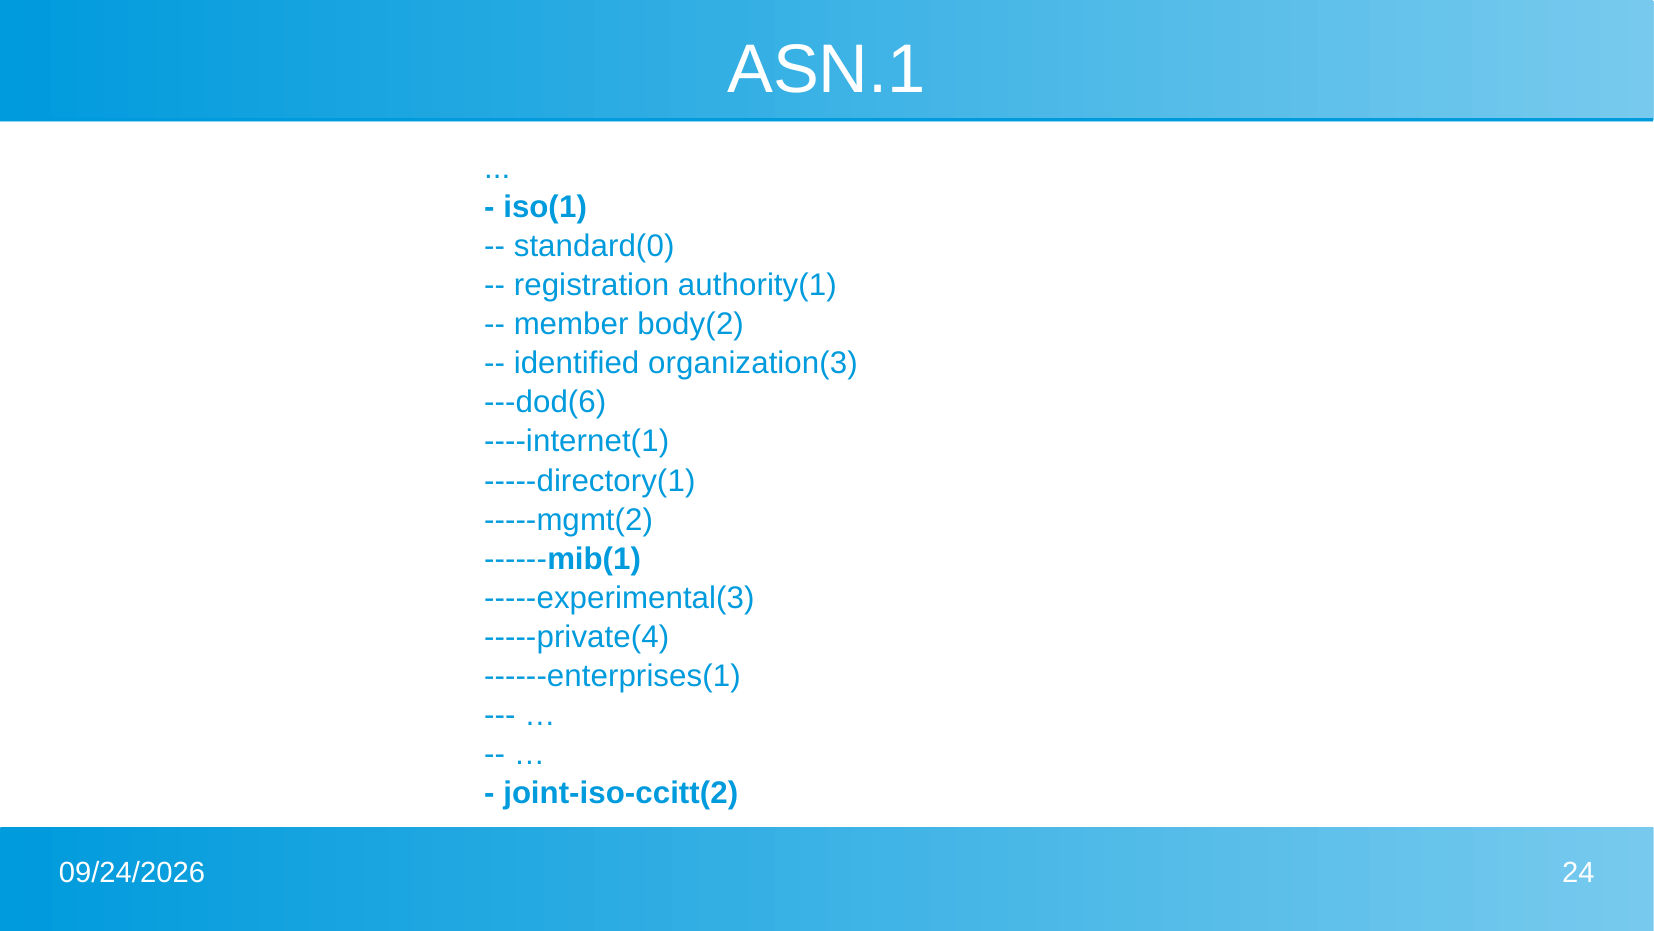

# ASN.1
...
- iso(1)
-- standard(0)
-- registration authority(1)
-- member body(2)
-- identified organization(3)
---dod(6)
----internet(1)
-----directory(1)
-----mgmt(2)
------mib(1)
-----experimental(3)
-----private(4)
------enterprises(1)
--- …
-- …
- joint-iso-ccitt(2)
24